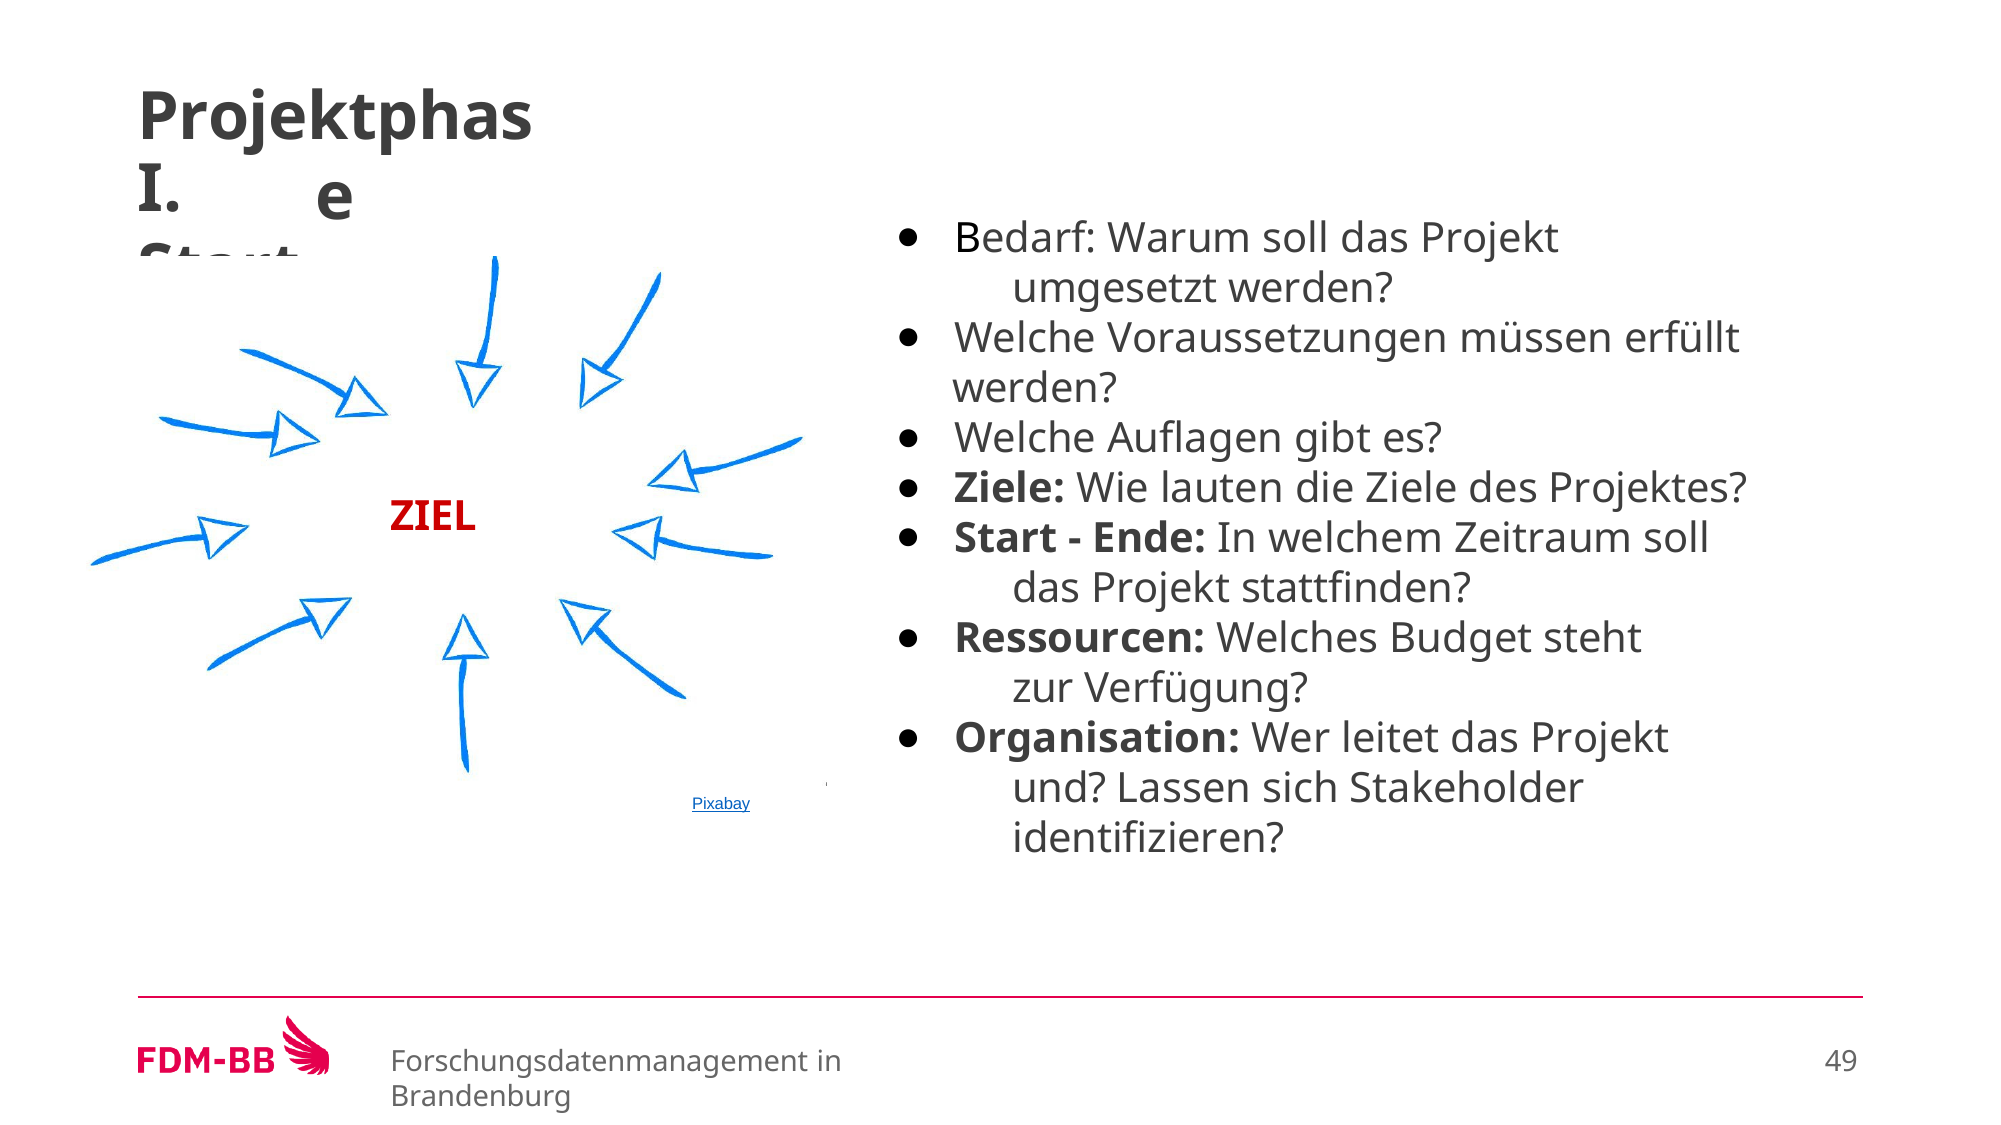

# Projektphase
I. Start
Bedarf: Warum soll das Projekt umgesetzt werden?
Welche Voraussetzungen müssen erfüllt
werden?
Welche Auflagen gibt es?
Ziele: Wie lauten die Ziele des Projektes?
Start - Ende: In welchem Zeitraum soll das Projekt stattfinden?
Ressourcen: Welches Budget steht zur Verfügung?
Organisation: Wer leitet das Projekt und? Lassen sich Stakeholder identifizieren?
ZIEL
Pixabay
Forschungsdatenmanagement in Brandenburg
49